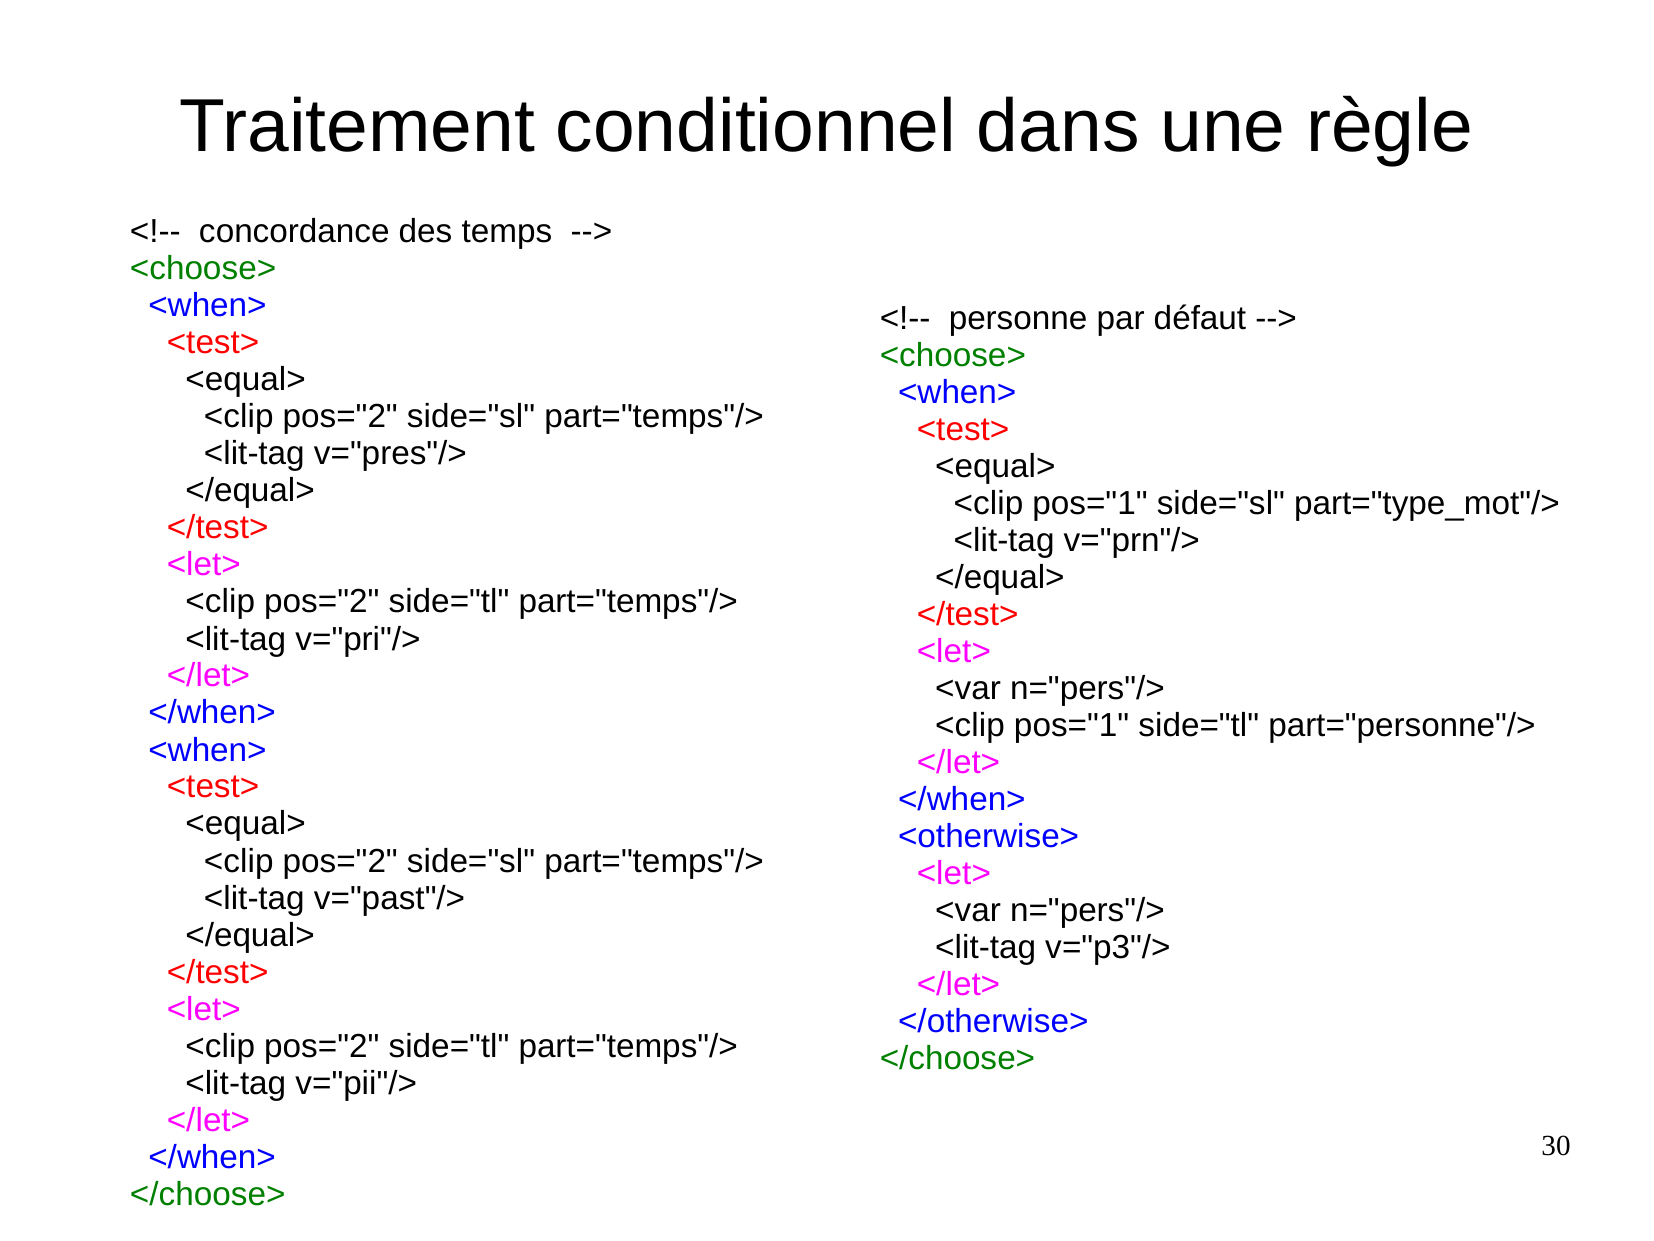

# Traitement conditionnel dans une règle
<!-- concordance des temps -->
<choose>
 <when>
 <test>
 <equal>
 <clip pos="2" side="sl" part="temps"/>
 <lit-tag v="pres"/>
 </equal>
 </test>
 <let>
 <clip pos="2" side="tl" part="temps"/>
 <lit-tag v="pri"/>
 </let>
 </when>
 <when>
 <test>
 <equal>
 <clip pos="2" side="sl" part="temps"/>
 <lit-tag v="past"/>
 </equal>
 </test>
 <let>
 <clip pos="2" side="tl" part="temps"/>
 <lit-tag v="pii"/>
 </let>
 </when>
</choose>
<!-- personne par défaut -->
<choose>
 <when>
 <test>
 <equal>
 <clip pos="1" side="sl" part="type_mot"/>
 <lit-tag v="prn"/>
 </equal>
 </test>
 <let>
 <var n="pers"/>
 <clip pos="1" side="tl" part="personne"/>
 </let>
 </when>
 <otherwise>
 <let>
 <var n="pers"/>
 <lit-tag v="p3"/>
 </let>
 </otherwise>
</choose>
30